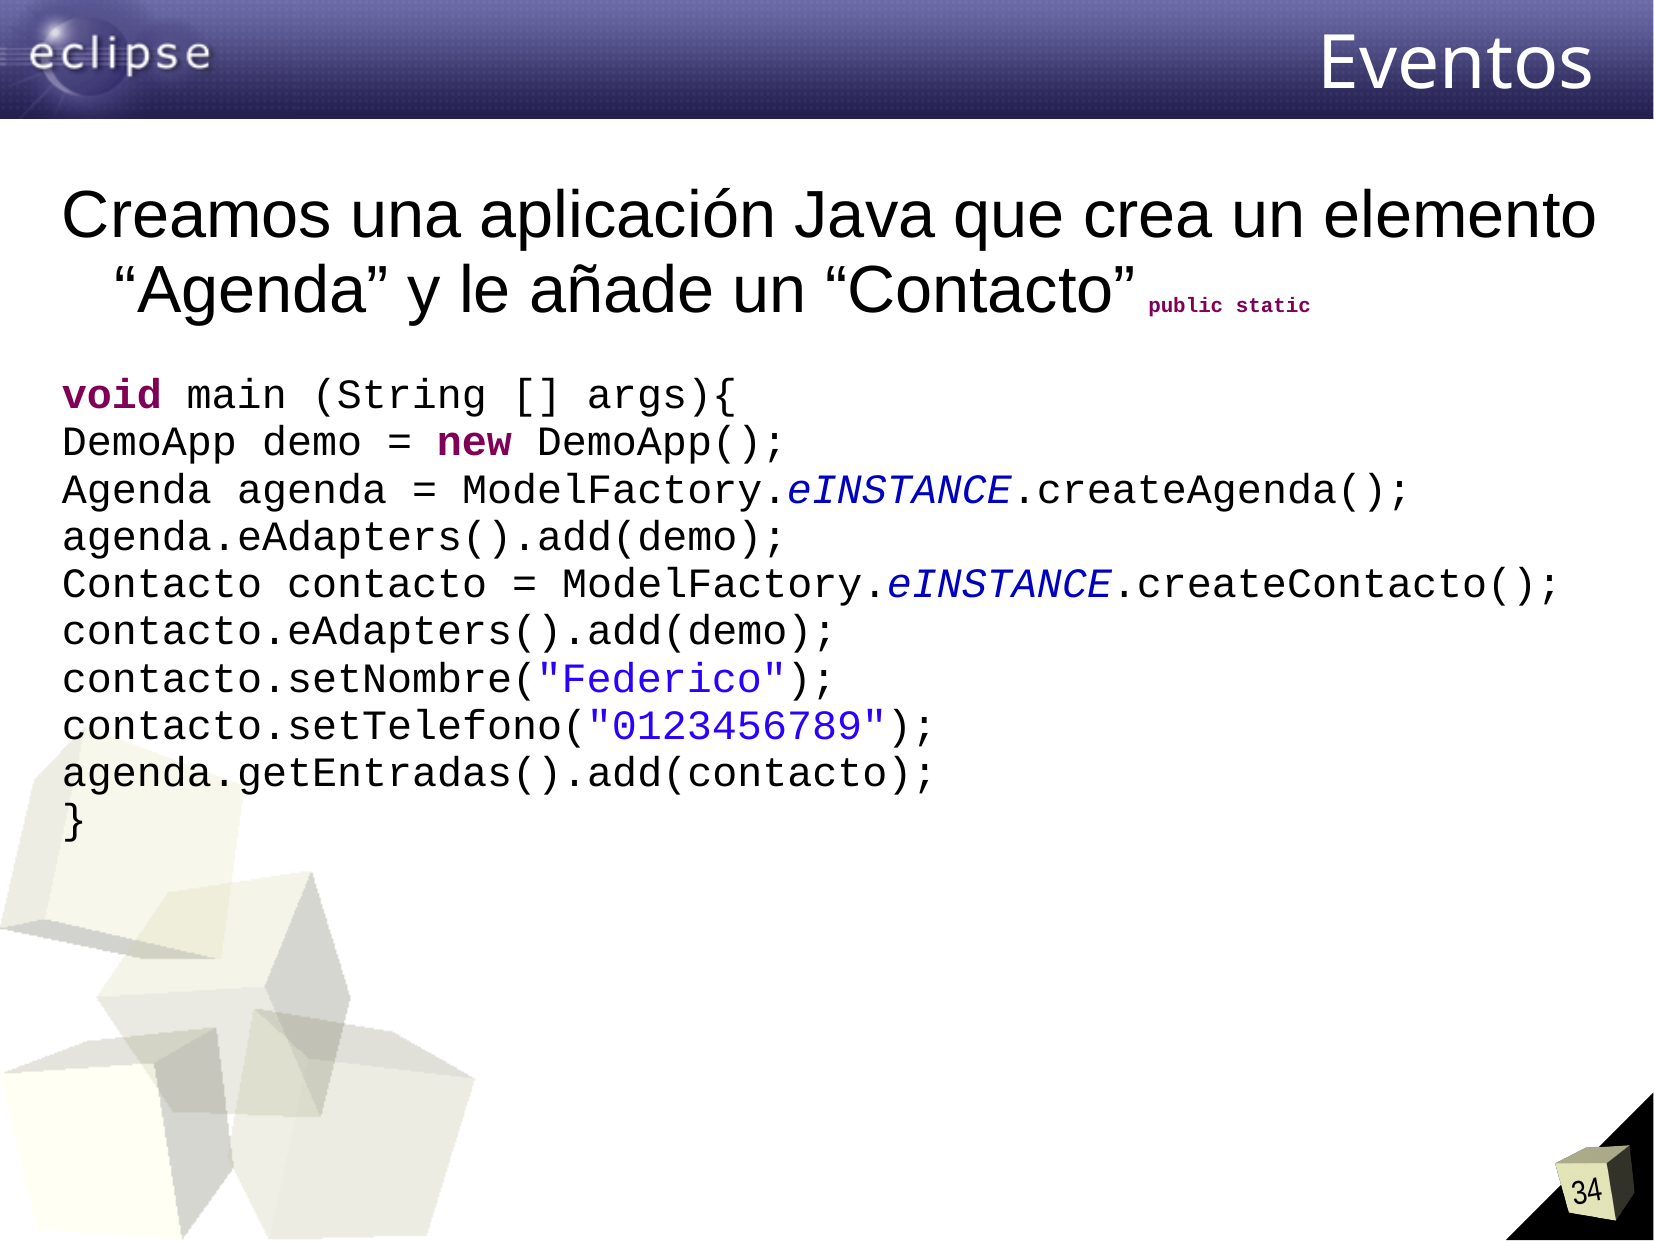

# Eventos
Creamos una aplicación Java que crea un elemento “Agenda” y le añade un “Contacto”	public static
void main (String [] args){
DemoApp demo = new DemoApp();
Agenda agenda = ModelFactory.eINSTANCE.createAgenda();
agenda.eAdapters().add(demo);
Contacto contacto = ModelFactory.eINSTANCE.createContacto();
contacto.eAdapters().add(demo);
contacto.setNombre("Federico");
contacto.setTelefono("0123456789");
agenda.getEntradas().add(contacto);
}